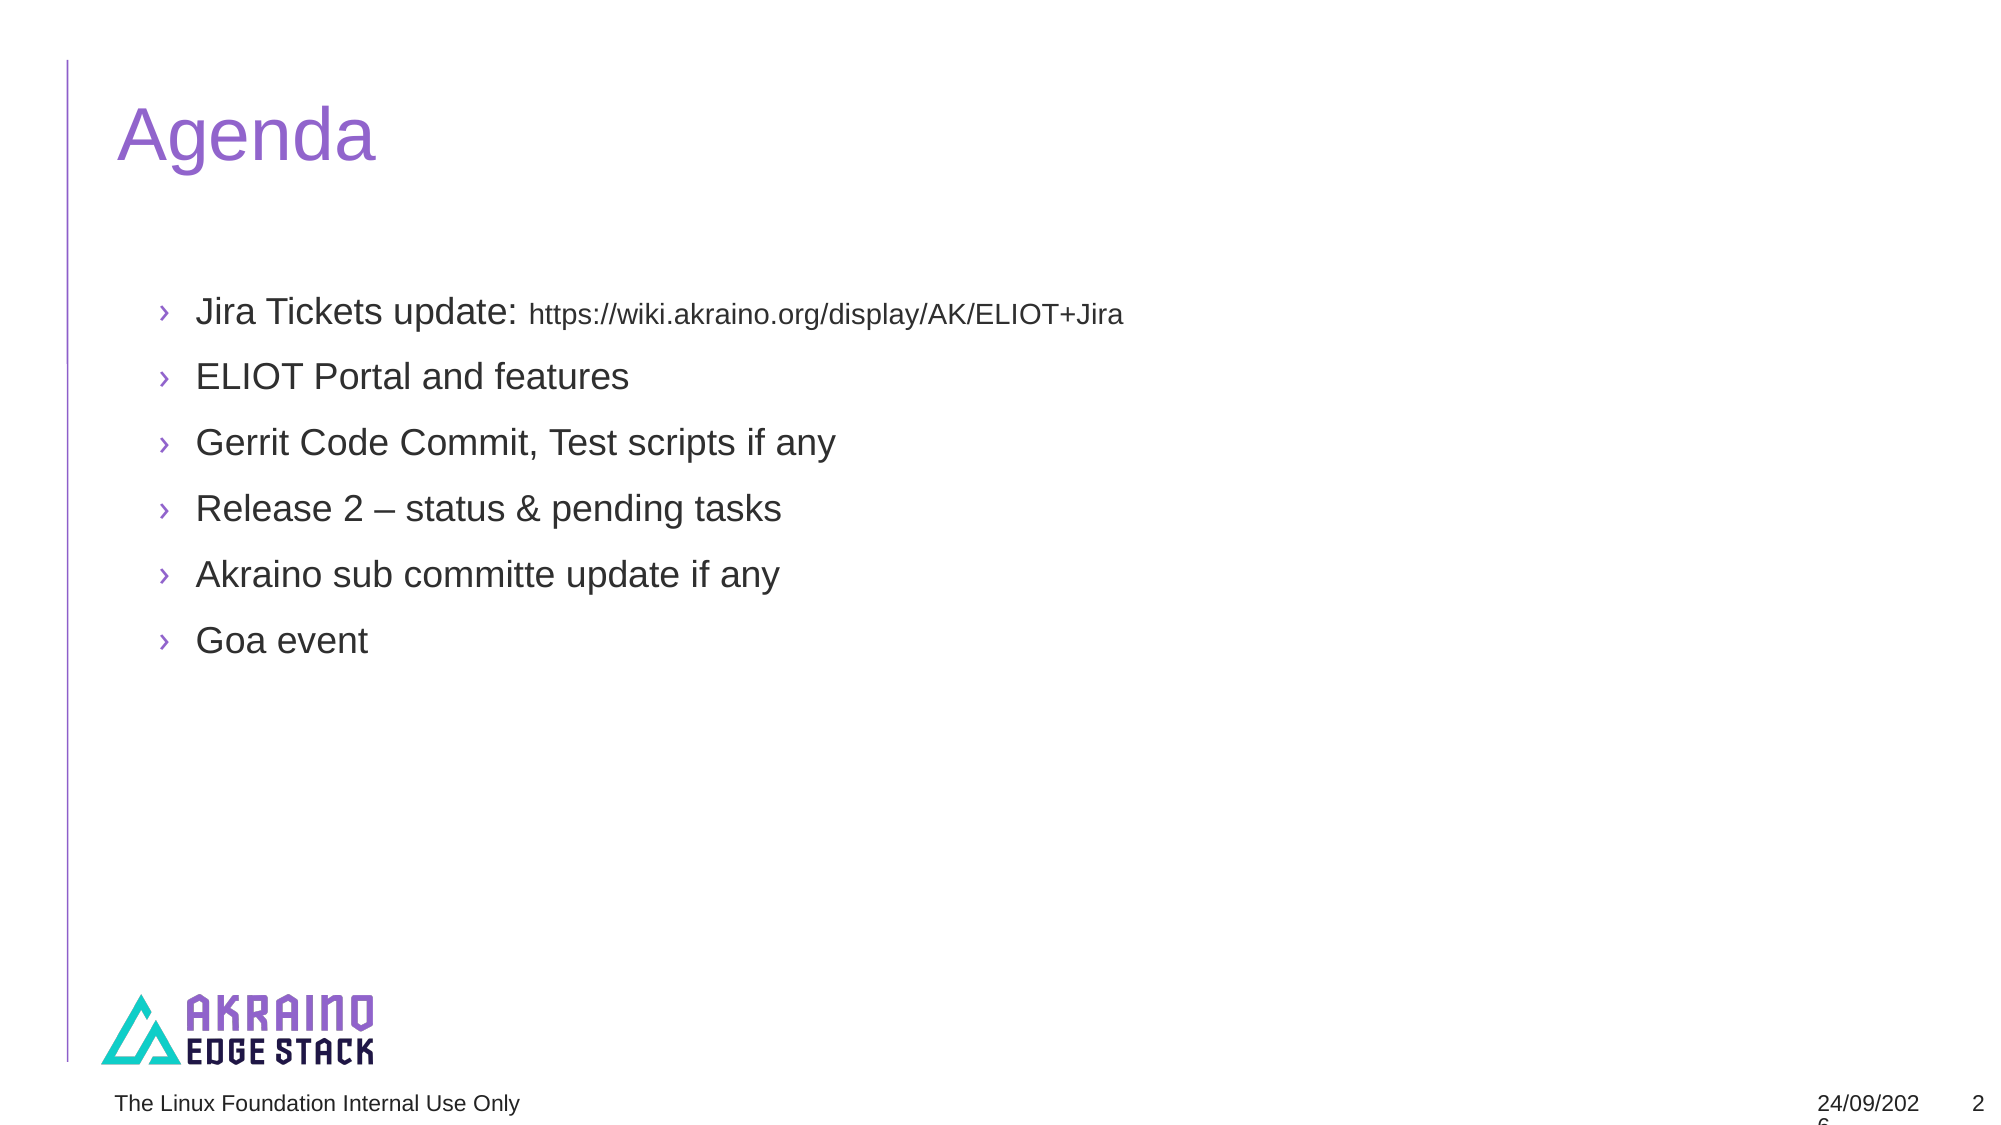

Agenda
Jira Tickets update: https://wiki.akraino.org/display/AK/ELIOT+Jira
ELIOT Portal and features
Gerrit Code Commit, Test scripts if any
Release 2 – status & pending tasks
Akraino sub committe update if any
Goa event
The Linux Foundation Internal Use Only